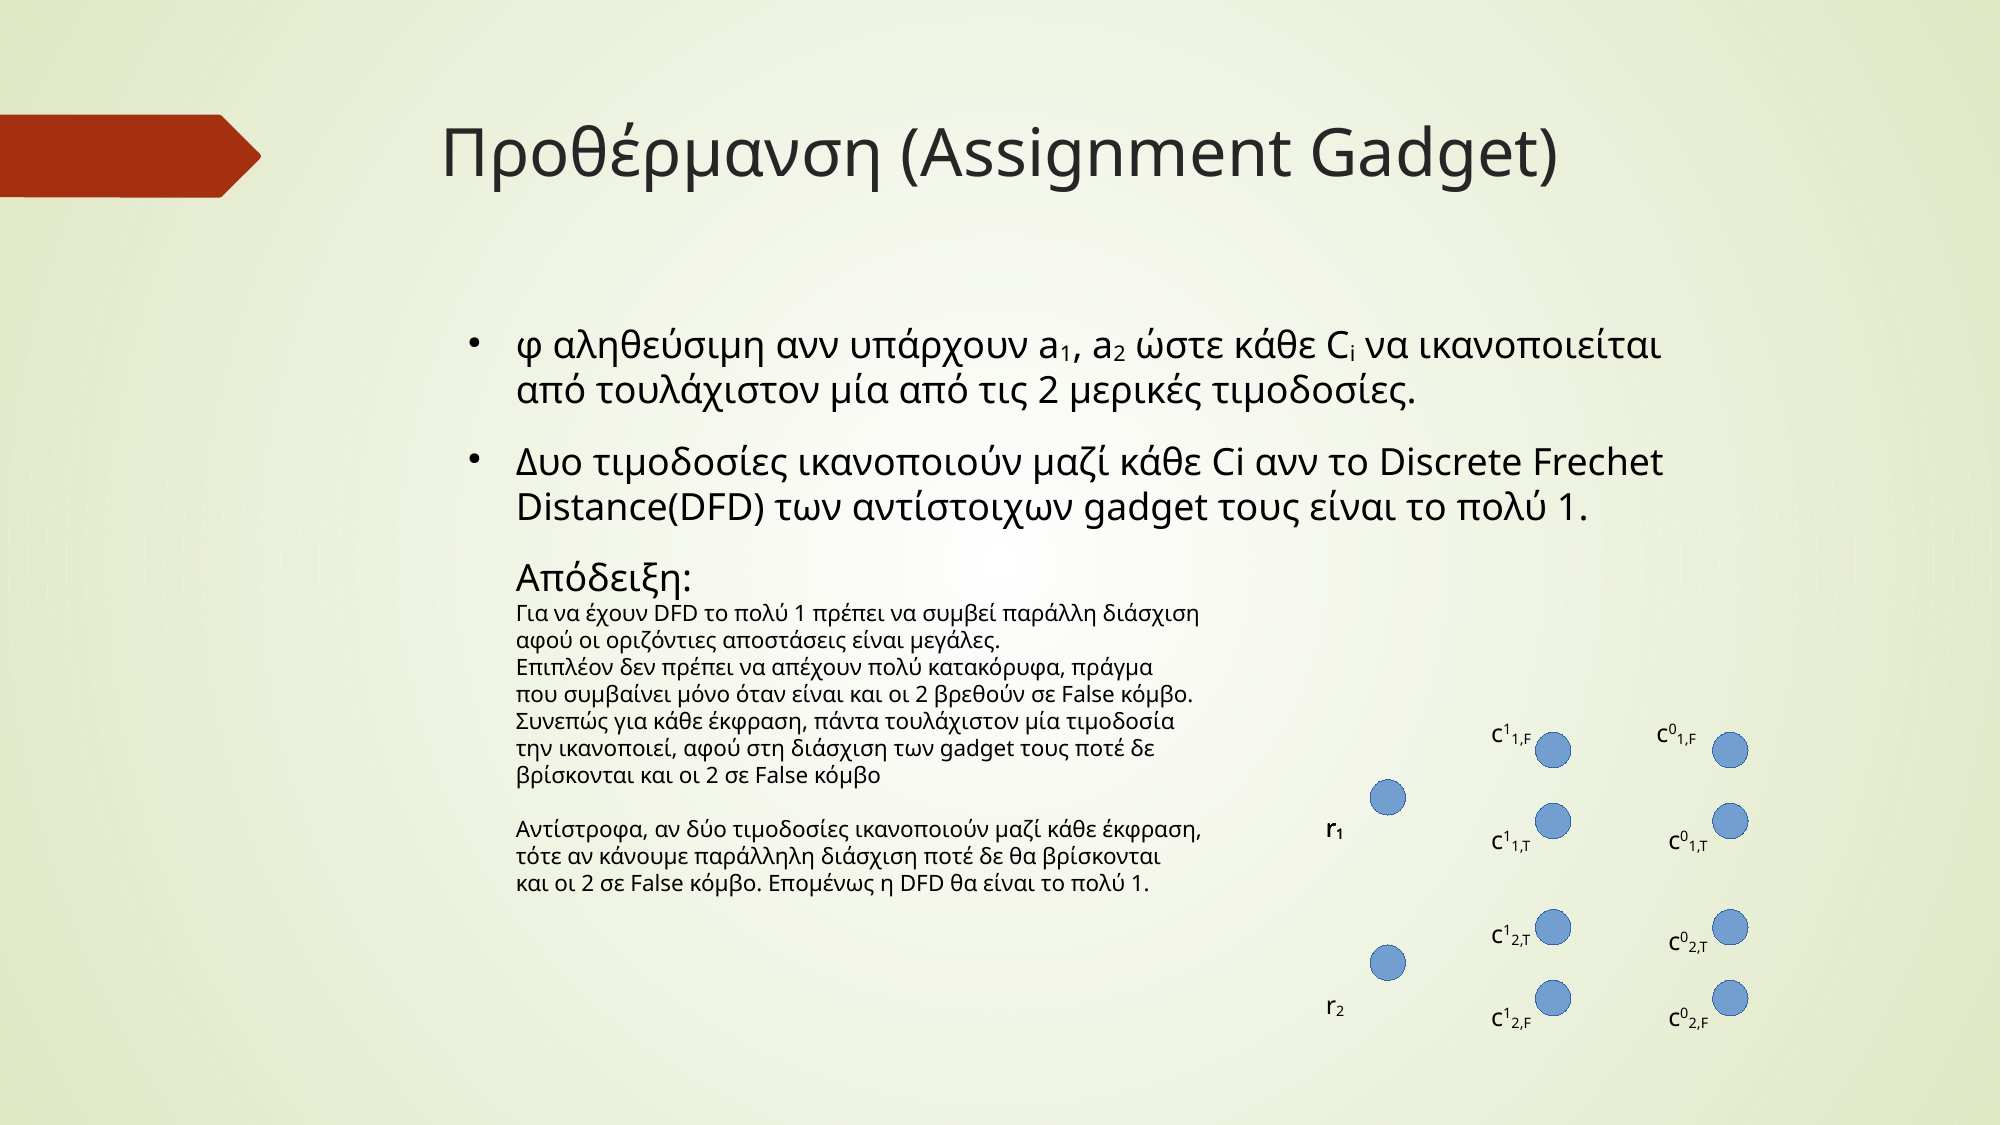

# Προθέρμανση (Assignment Gadget)
φ αληθεύσιμη ανν υπάρχουν a1, a2 ώστε κάθε Ci να ικανοποιείται από τουλάχιστον μία από τις 2 μερικές τιμοδοσίες.
Δυο τιμοδοσίες ικανοποιούν μαζί κάθε Ci ανν το Discrete Frechet Distance(DFD) των αντίστοιχων gadget τους είναι το πολύ 1.
Απόδειξη:
Για να έχουν DFD το πολύ 1 πρέπει να συμβεί παράλλη διάσχιση
αφού οι οριζόντιες αποστάσεις είναι μεγάλες.
Επιπλέον δεν πρέπει να απέχουν πολύ κατακόρυφα, πράγμα
που συμβαίνει μόνο όταν είναι και οι 2 βρεθούν σε False κόμβο.
Συνεπώς για κάθε έκφραση, πάντα τουλάχιστον μία τιμοδοσία
την ικανοποιεί, αφού στη διάσχιση των gadget τους ποτέ δε
βρίσκονται και οι 2 σε False κόμβο
Αντίστροφα, αν δύο τιμοδοσίες ικανοποιούν μαζί κάθε έκφραση,
τότε αν κάνουμε παράλληλη διάσχιση ποτέ δε θα βρίσκονται
και οι 2 σε False κόμβο. Επομένως η DFD θα είναι το πολύ 1.
c11,F
c01,F
r1
r1
r1
r1
c11,T
c01,T
c12,T
c02,T
r2
c12,F
c02,F